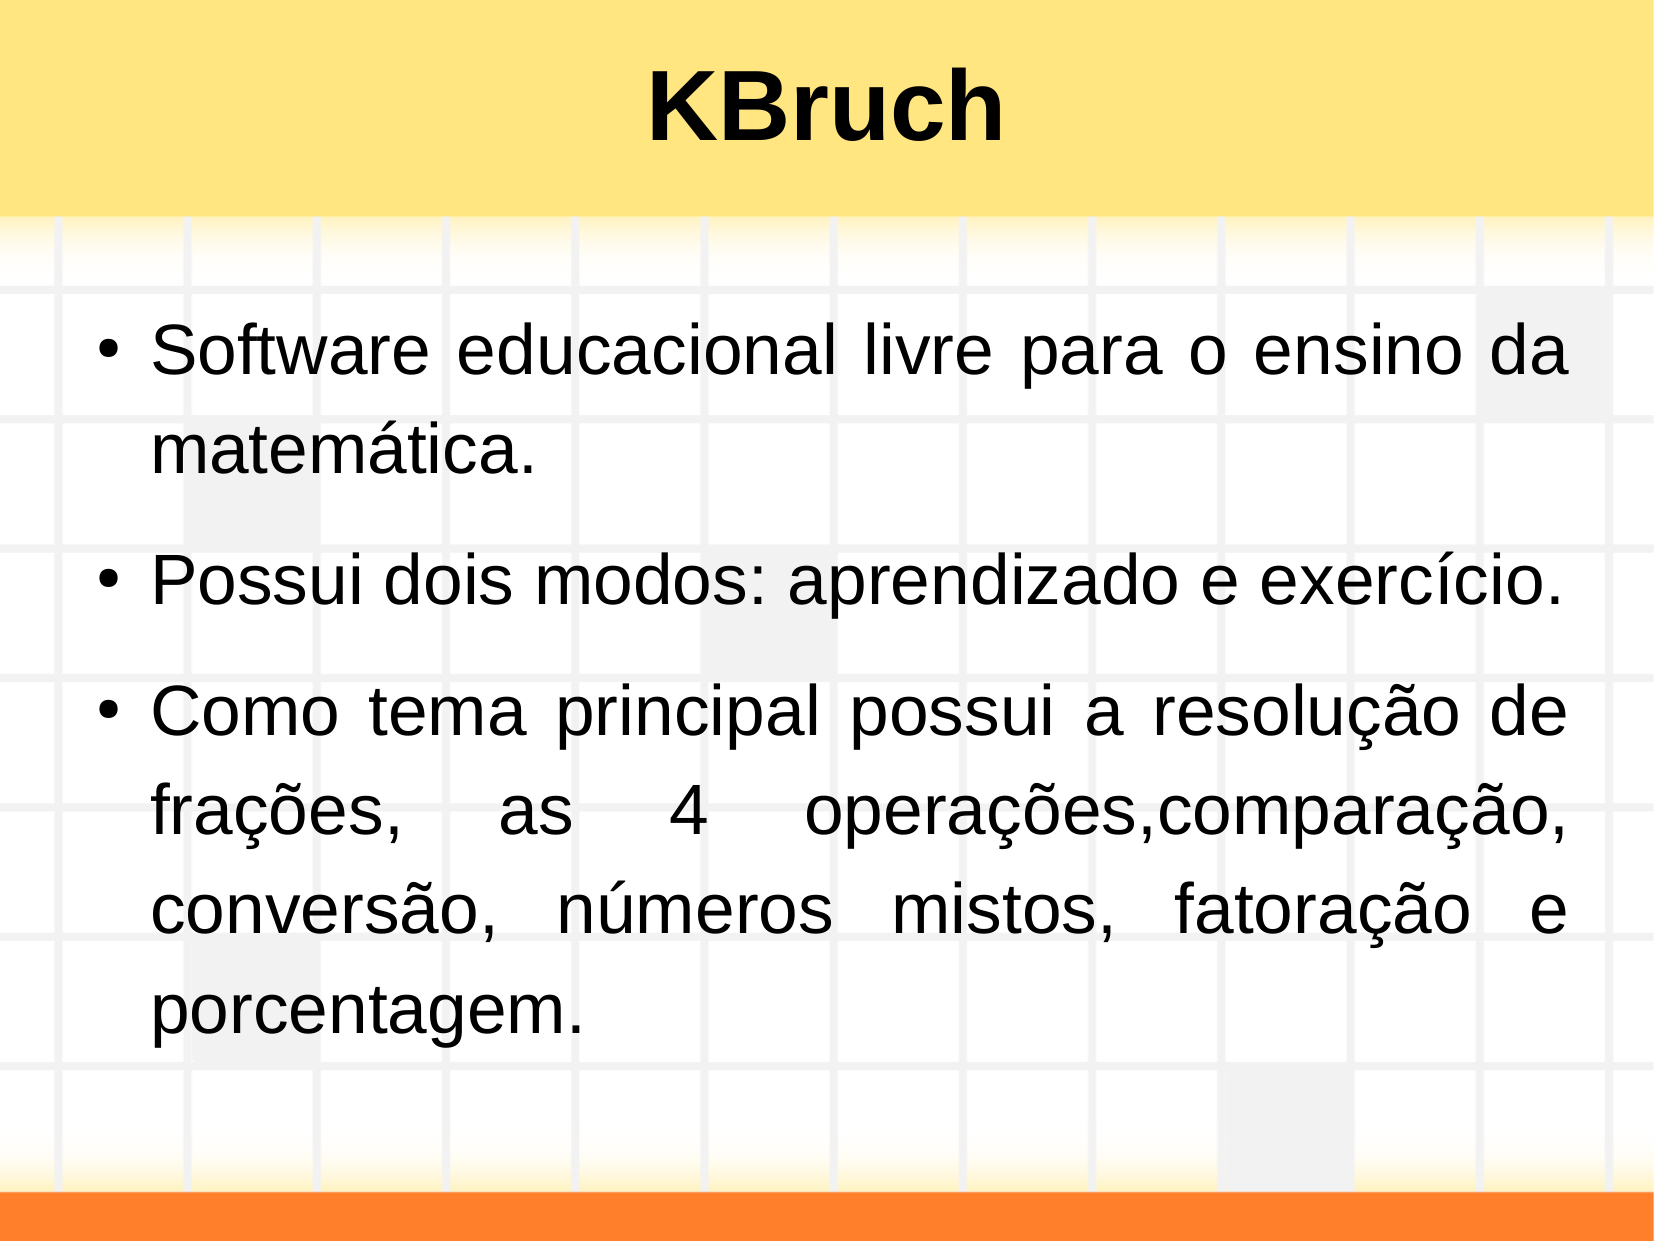

# KBruch
Software educacional livre para o ensino da matemática.
Possui dois modos: aprendizado e exercício.
Como tema principal possui a resolução de frações, as 4 operações,comparação, conversão, números mistos, fatoração e porcentagem.